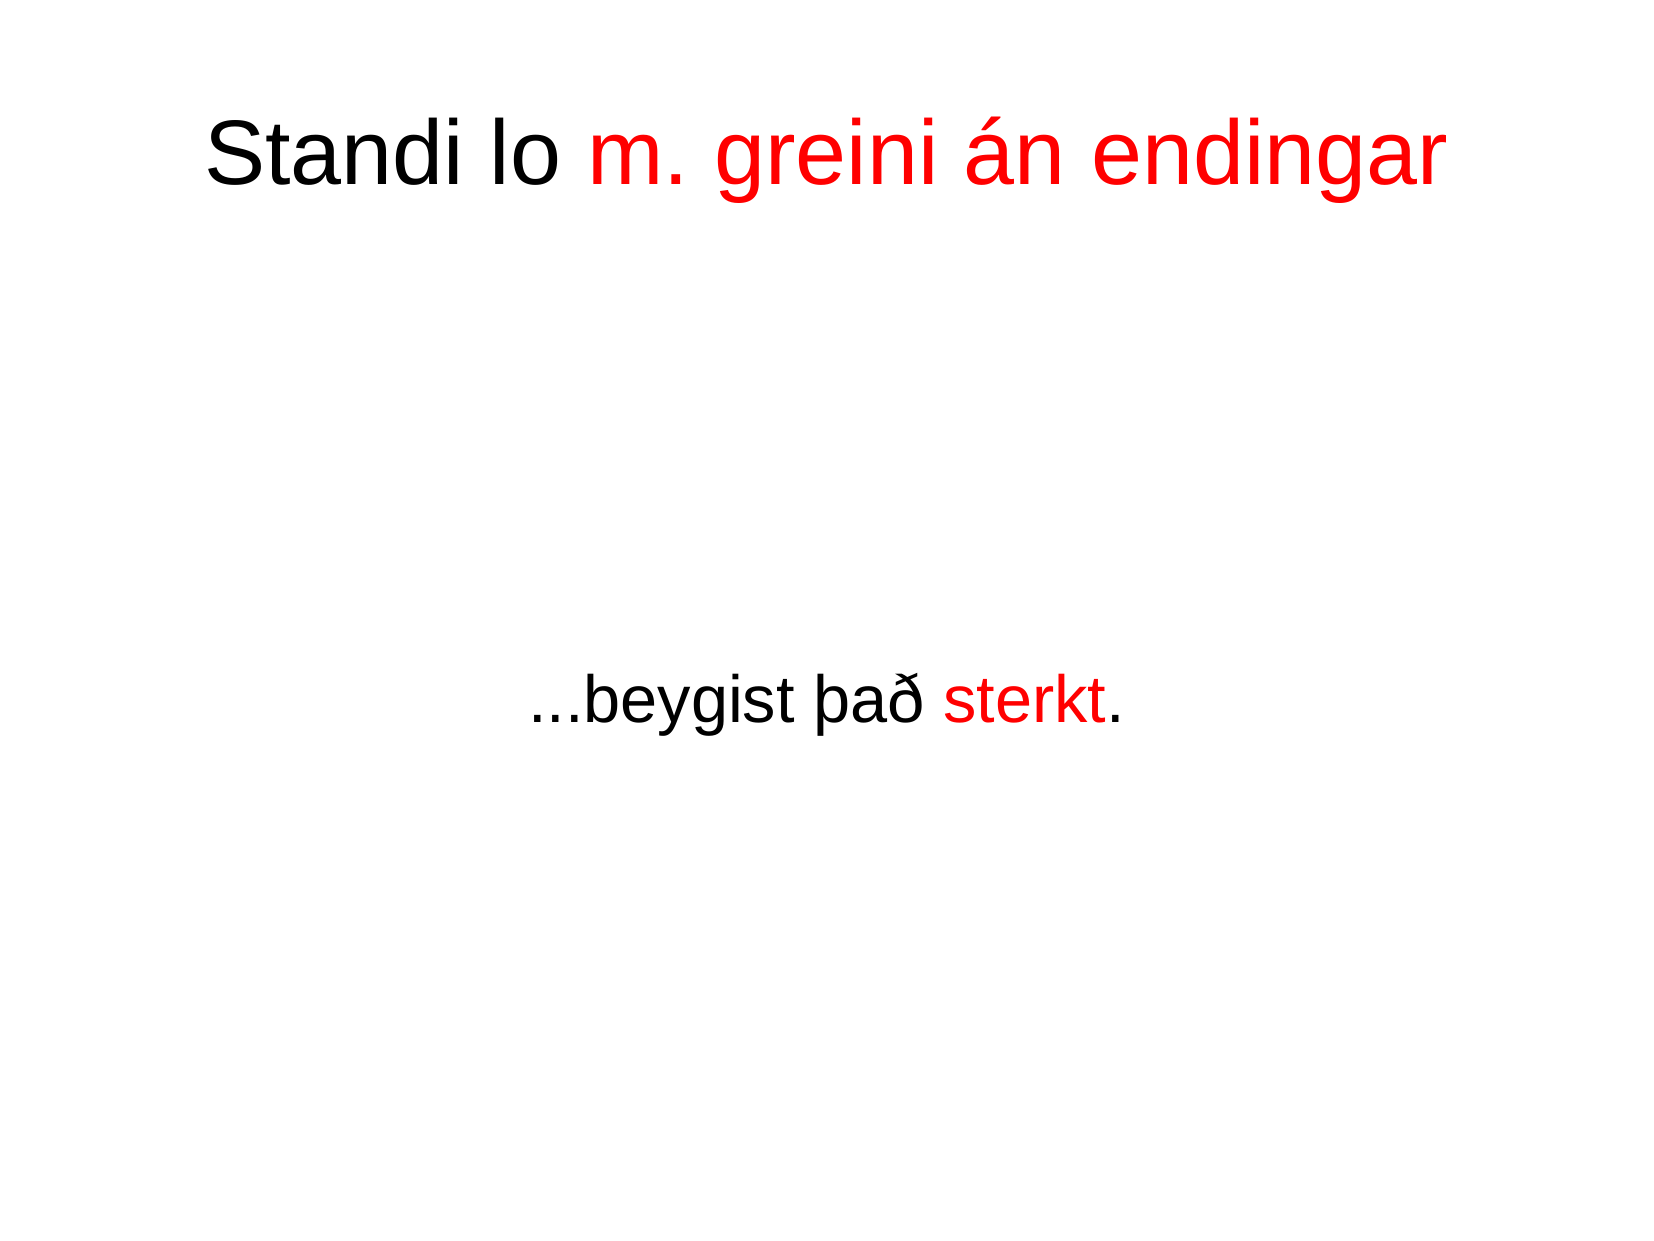

# Standi lo m. greini án endingar
...beygist það sterkt.